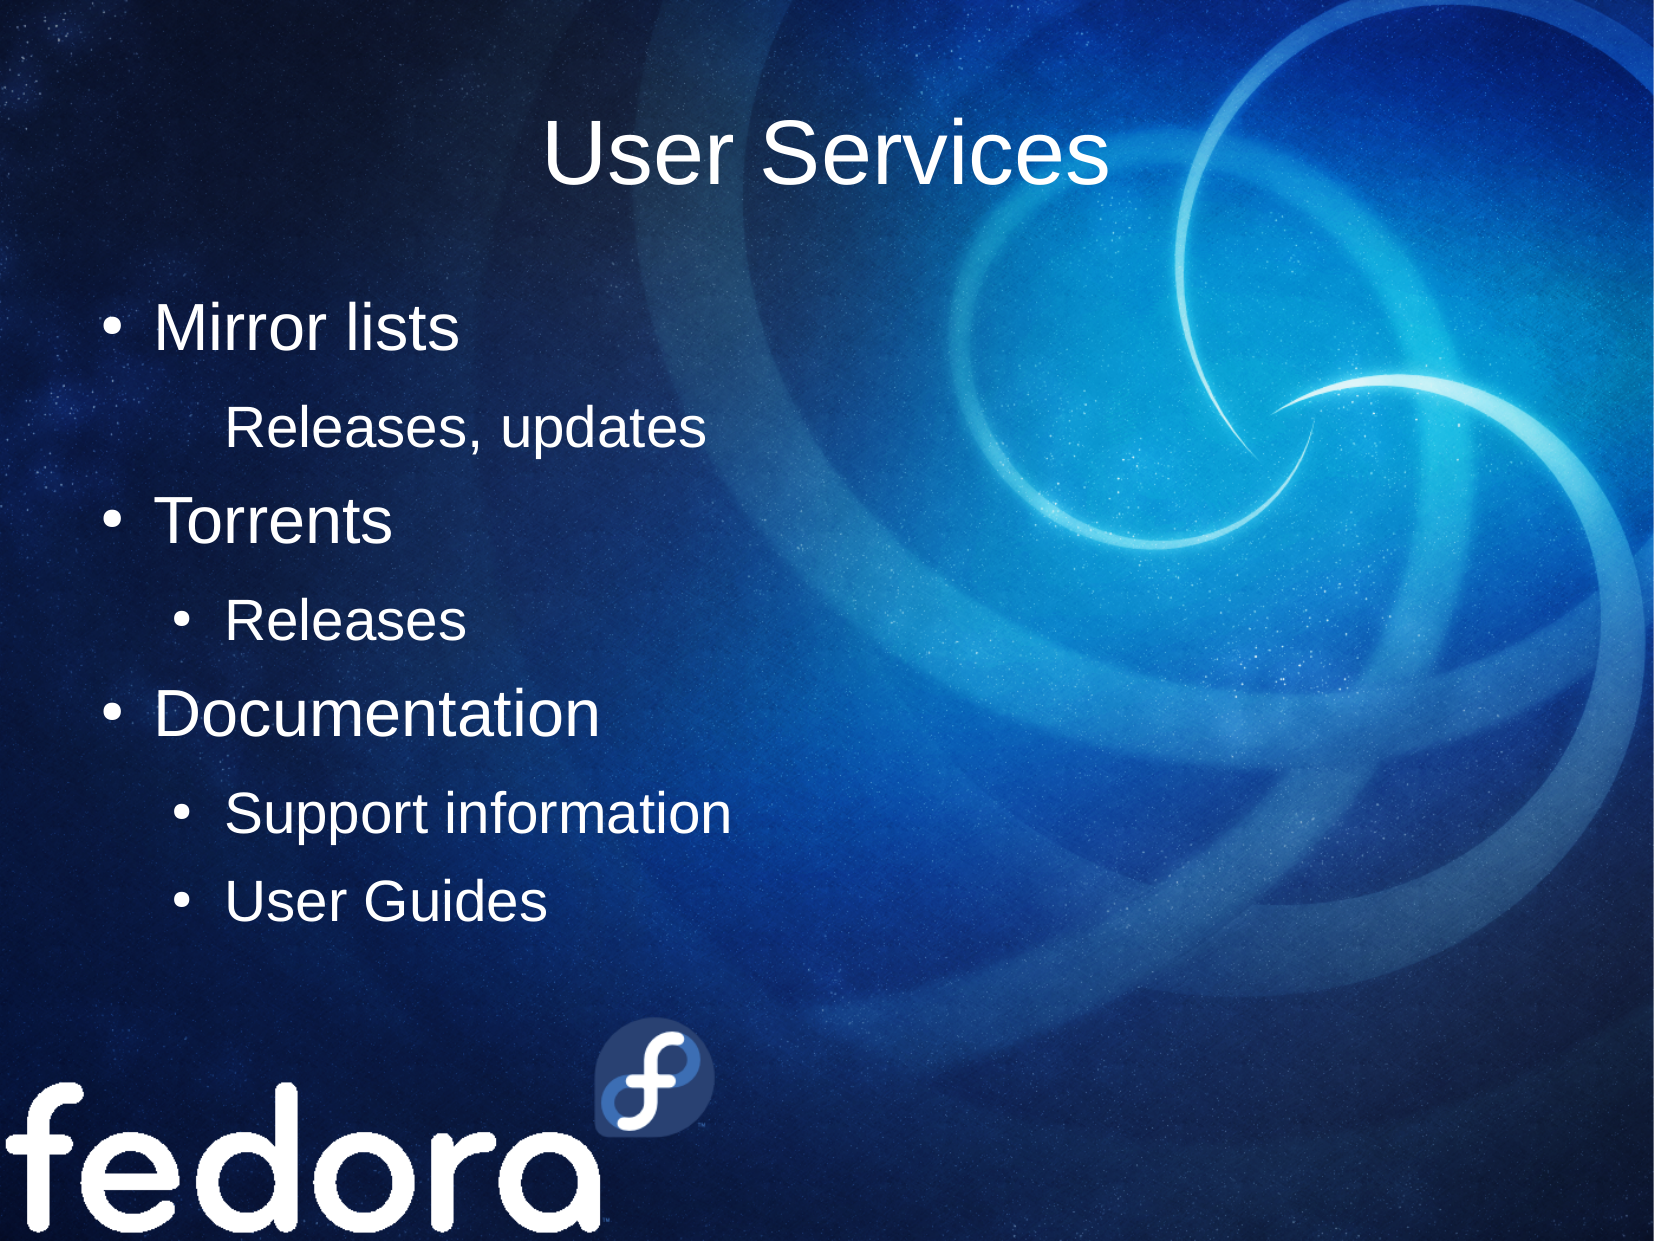

# User Services
Mirror lists
Releases, updates
Torrents
Releases
Documentation
Support information
User Guides